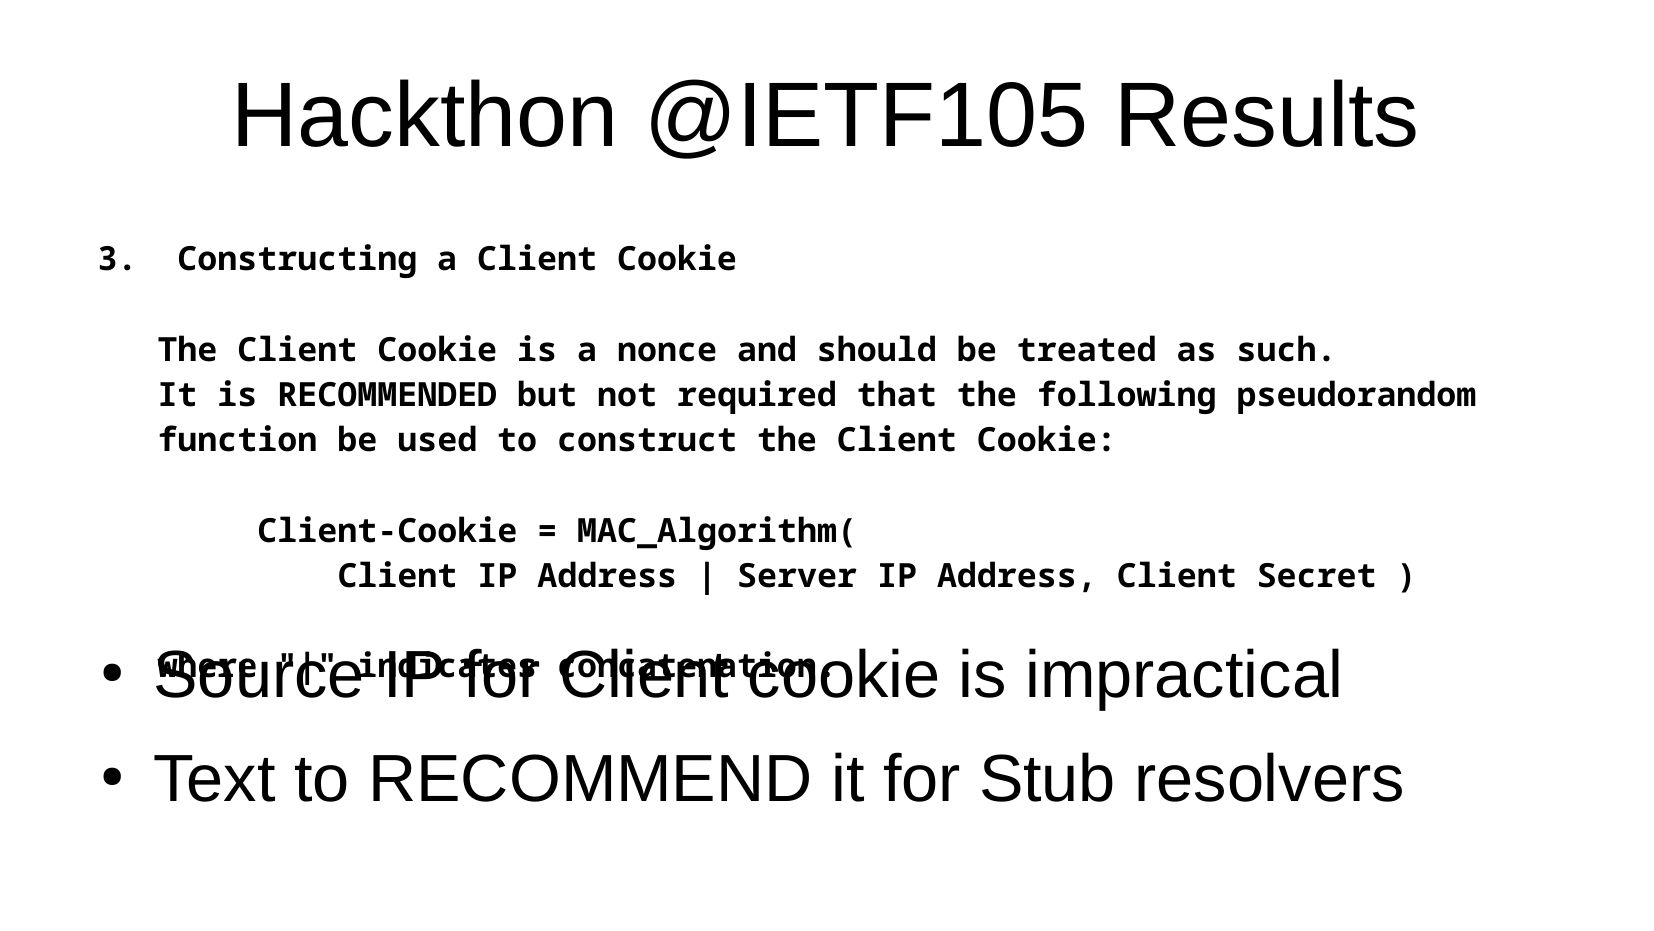

# Hackthon @IETF105 Results
3. Constructing a Client Cookie
 The Client Cookie is a nonce and should be treated as such.
 It is RECOMMENDED but not required that the following pseudorandom
 function be used to construct the Client Cookie:
 Client-Cookie = MAC_Algorithm(
 Client IP Address | Server IP Address, Client Secret )
 where "|" indicates concatenation.
Source IP for Client cookie is impractical
Text to RECOMMEND it for Stub resolvers